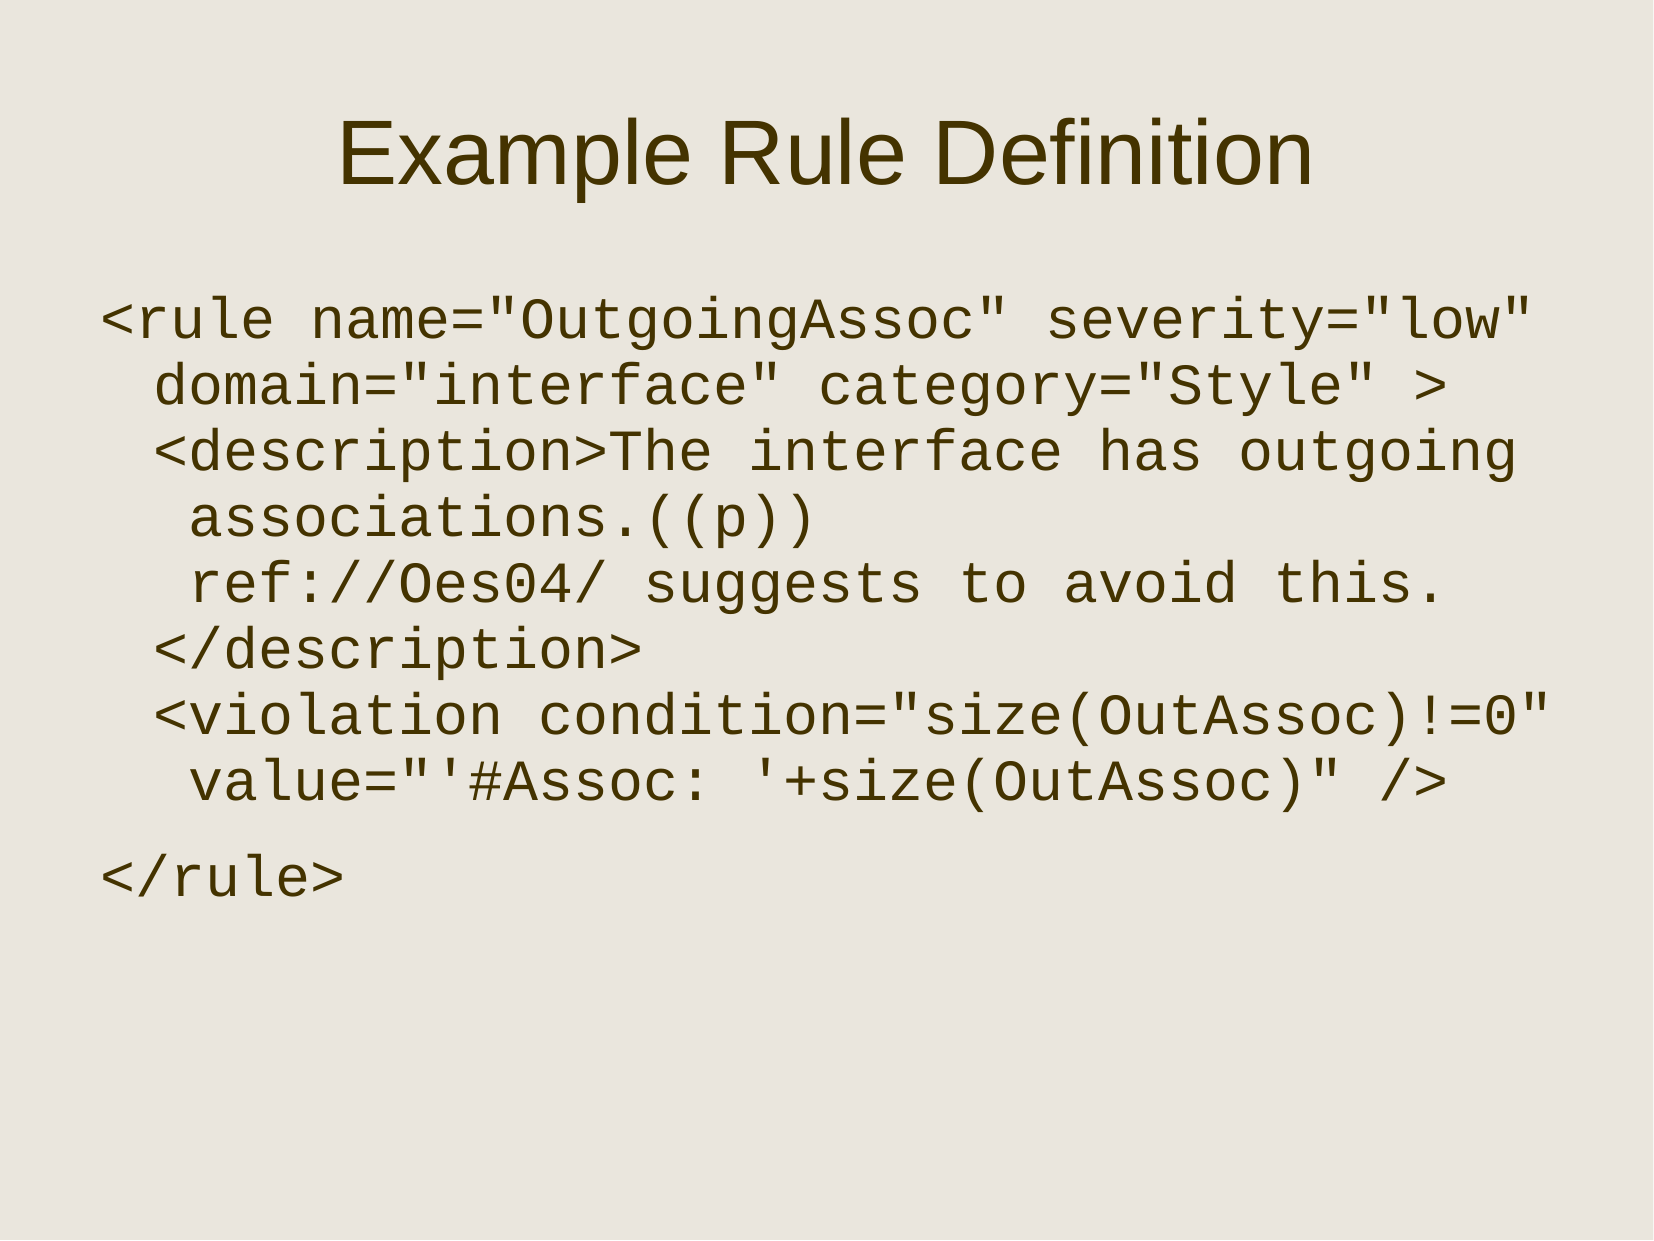

# Example Rule Definition
<rule name="OutgoingAssoc" severity="low" domain="interface" category="Style" >
<description>The interface has outgoing
 associations.((p))
 ref://Oes04/ suggests to avoid this.
</description>
<violation condition="size(OutAssoc)!=0"
 value="'#Assoc: '+size(OutAssoc)" />
</rule>